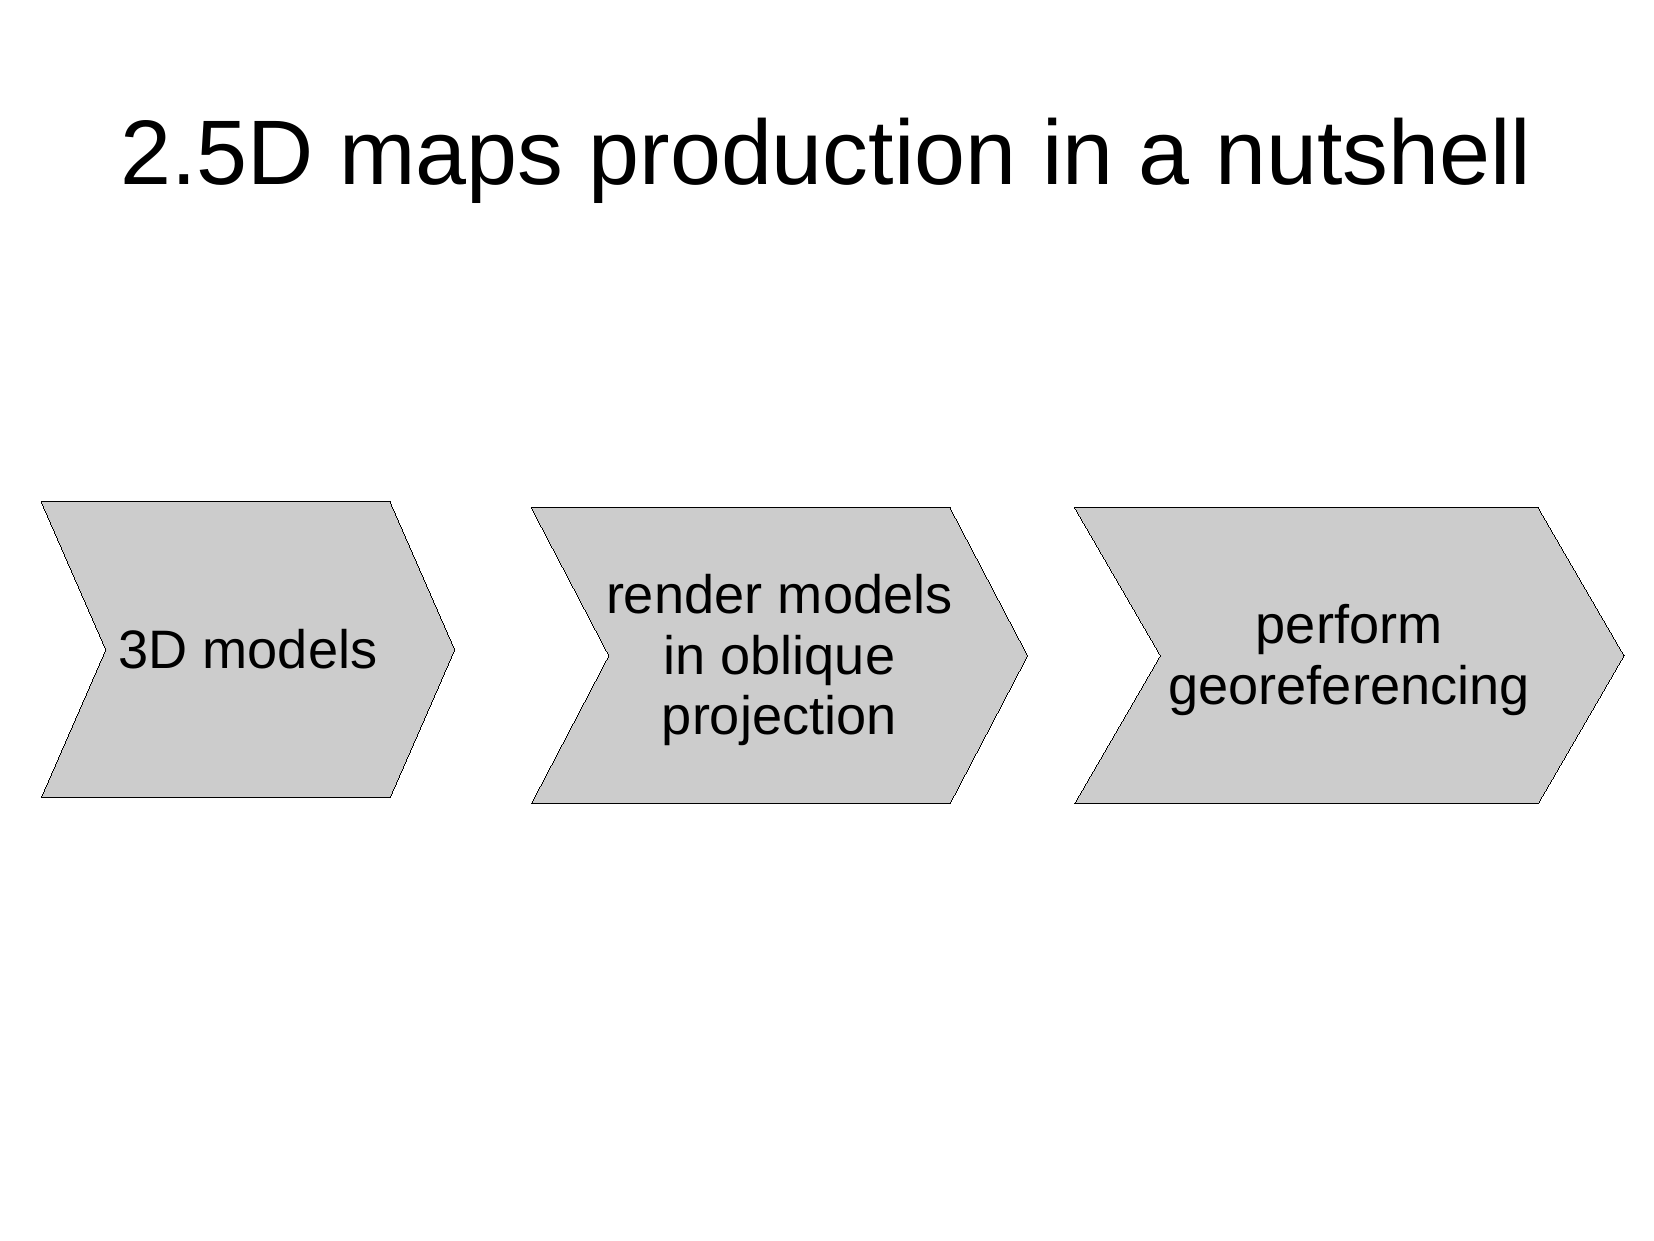

# 2.5D maps production in a nutshell
3D models
render models
in oblique
projection
perform
georeferencing